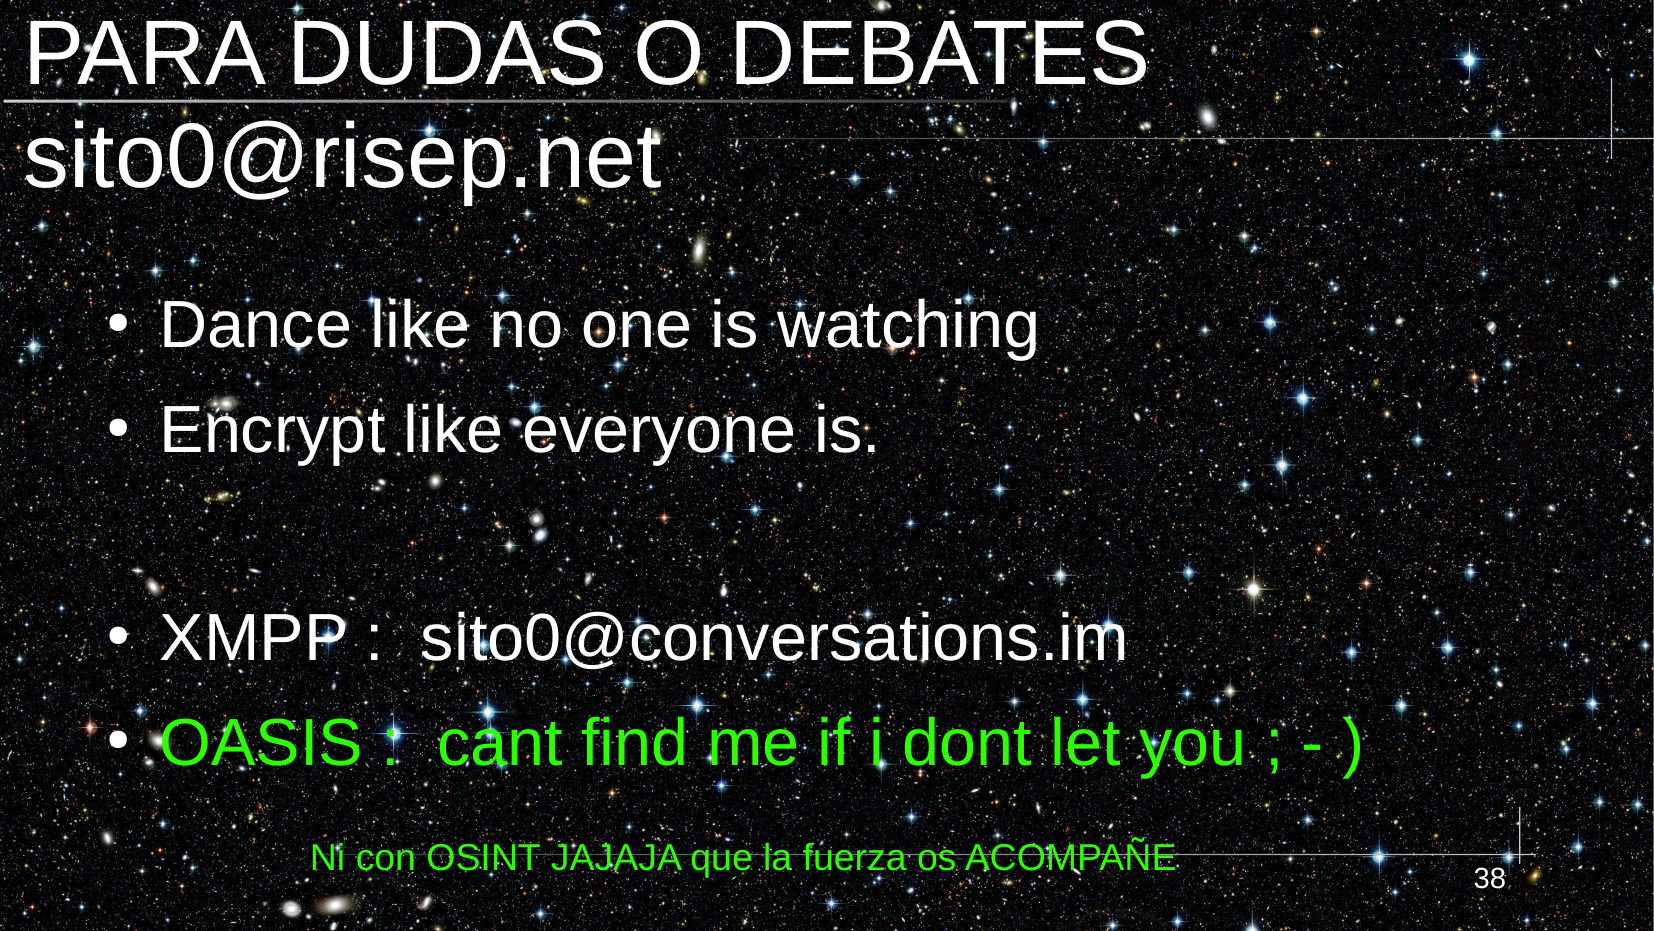

# PARA DUDAS O DEBATES sito0@risep.net
Dance like no one is watching
Encrypt like everyone is.
XMPP : sito0@conversations.im
OASIS : cant find me if i dont let you ; - )
Ni con OSINT JAJAJA que la fuerza os ACOMPAÑE
38